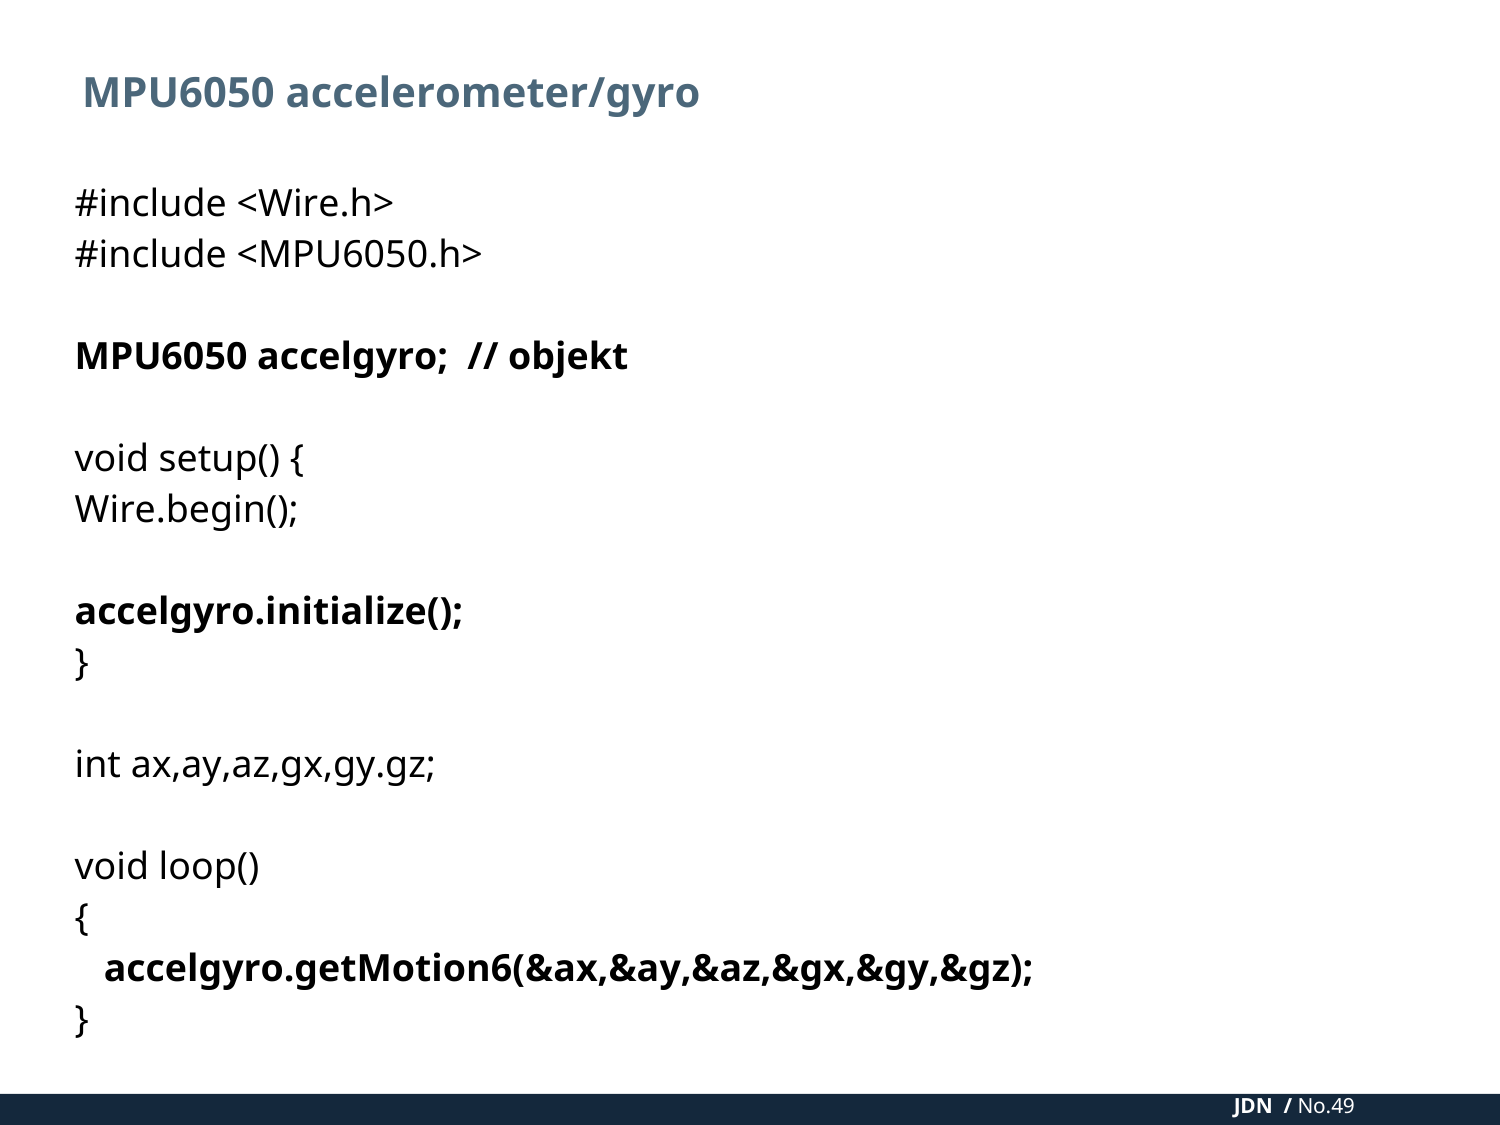

# MPU6050 accelerometer/gyro
#include <Wire.h>
#include <MPU6050.h>
MPU6050 accelgyro; // objekt
void setup() {
Wire.begin();
accelgyro.initialize();
}
int ax,ay,az,gx,gy.gz;
void loop()
{
 accelgyro.getMotion6(&ax,&ay,&az,&gx,&gy,&gz);
}